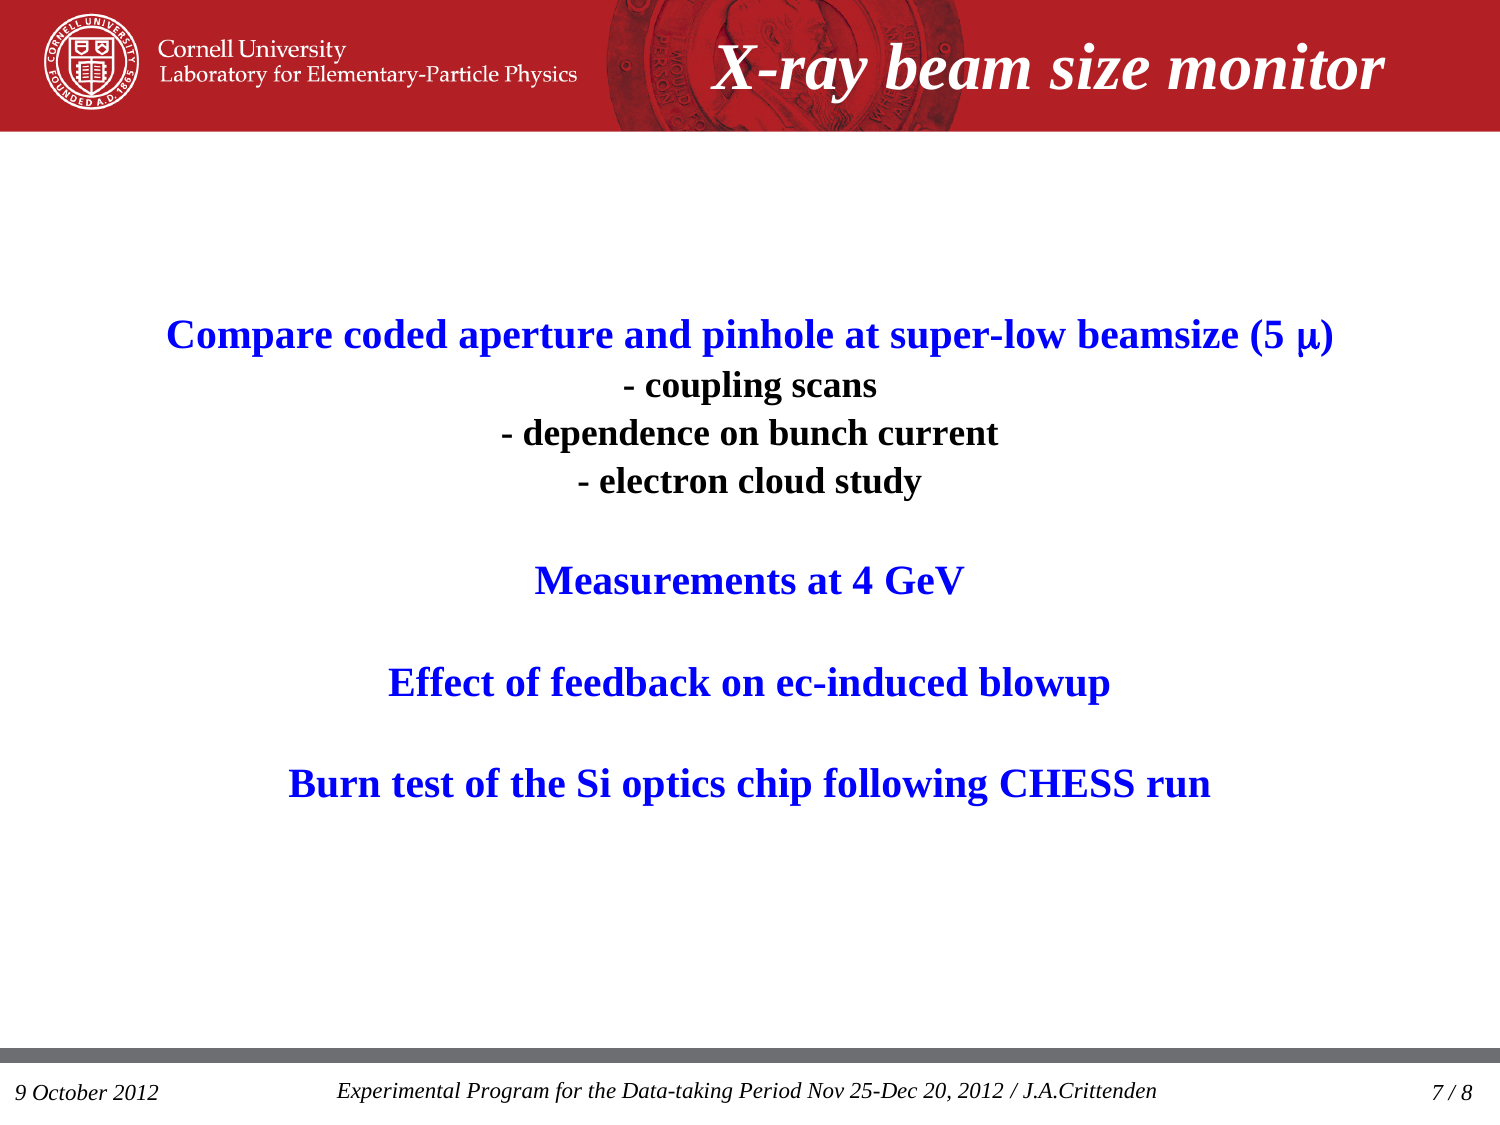

# X-ray beam size monitor
Compare coded aperture and pinhole at super-low beamsize (5 m)
- coupling scans
- dependence on bunch current
- electron cloud study
Measurements at 4 GeV
Effect of feedback on ec-induced blowup
Burn test of the Si optics chip following CHESS run